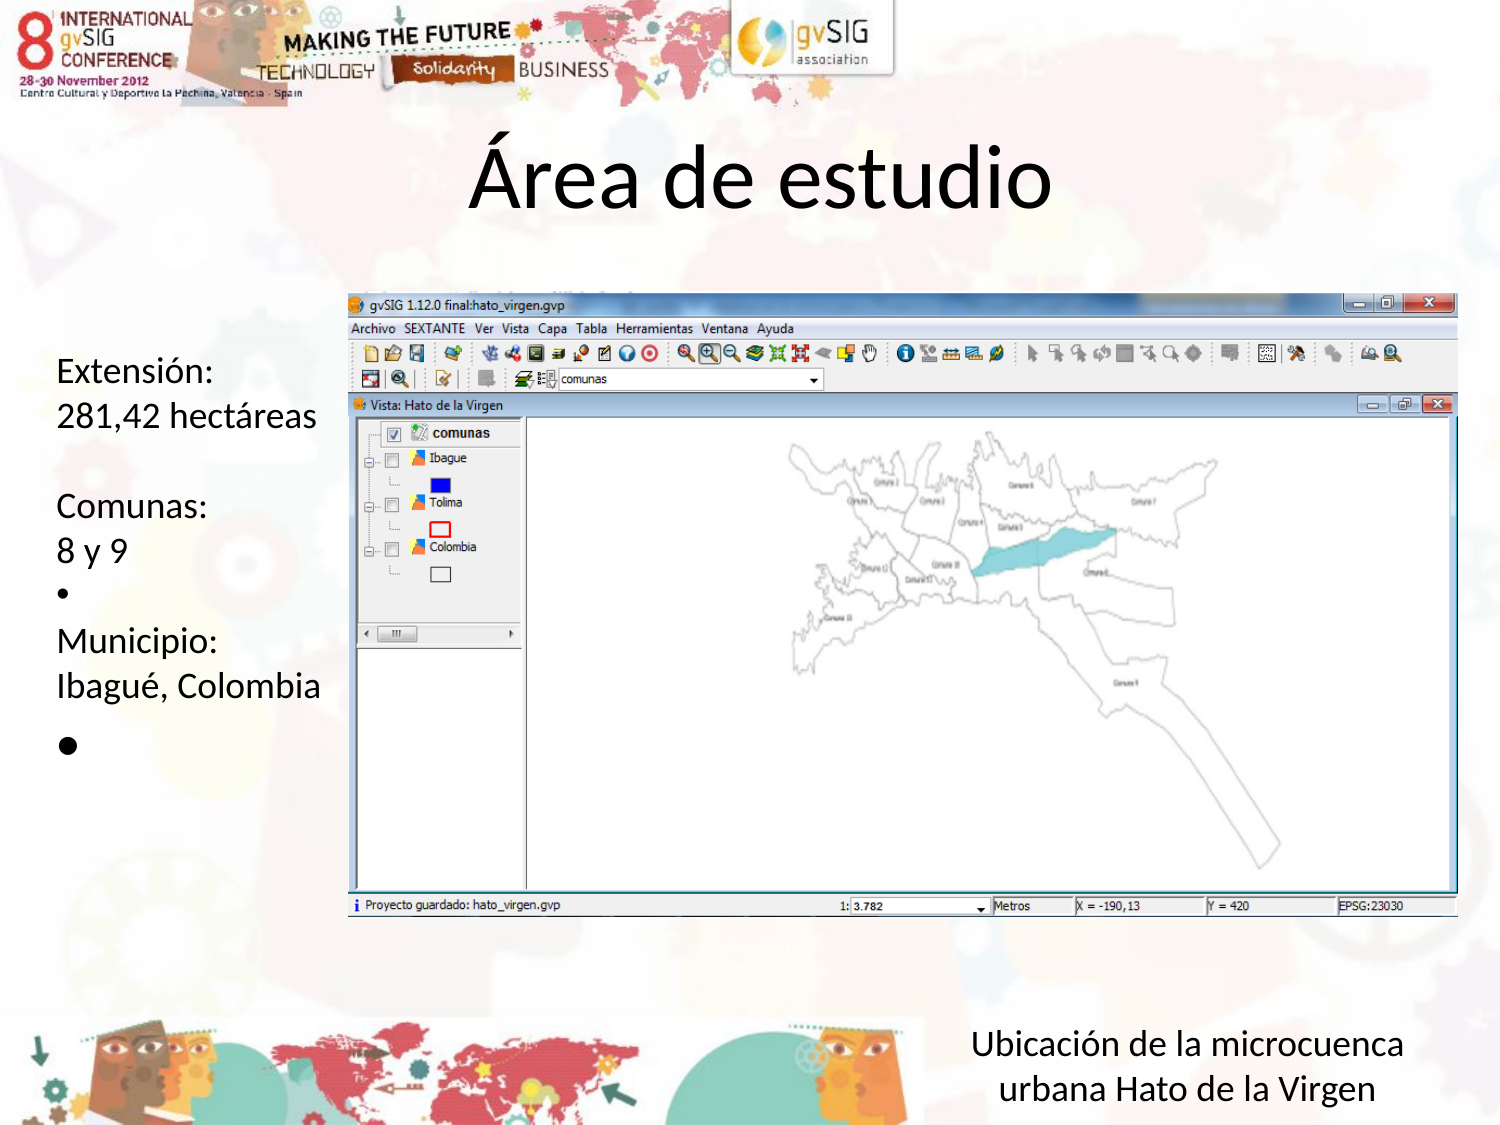

# Área de estudio
Extensión:
281,42 hectáreas
Comunas:
8 y 9
Municipio:
Ibagué, Colombia
Ubicación de la microcuenca urbana Hato de la Virgen